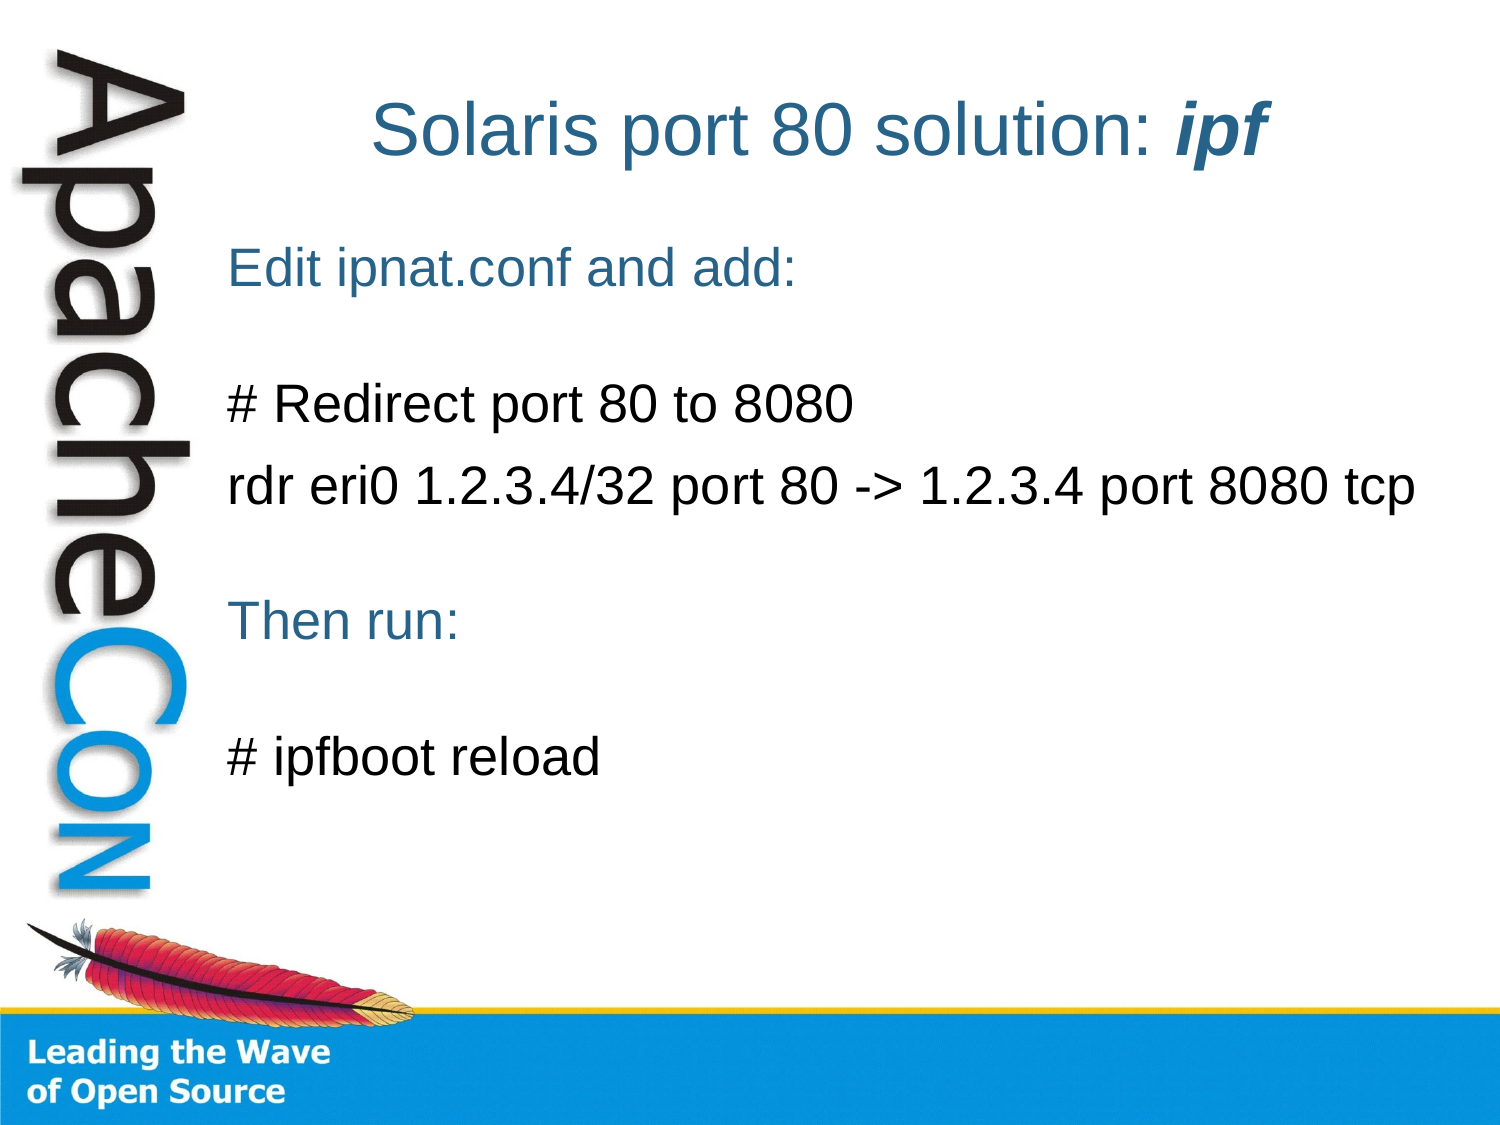

# Solaris port 80 solution: ipf
Edit ipnat.conf and add:
# Redirect port 80 to 8080
rdr eri0 1.2.3.4/32 port 80 -> 1.2.3.4 port 8080 tcp
Then run:
# ipfboot reload